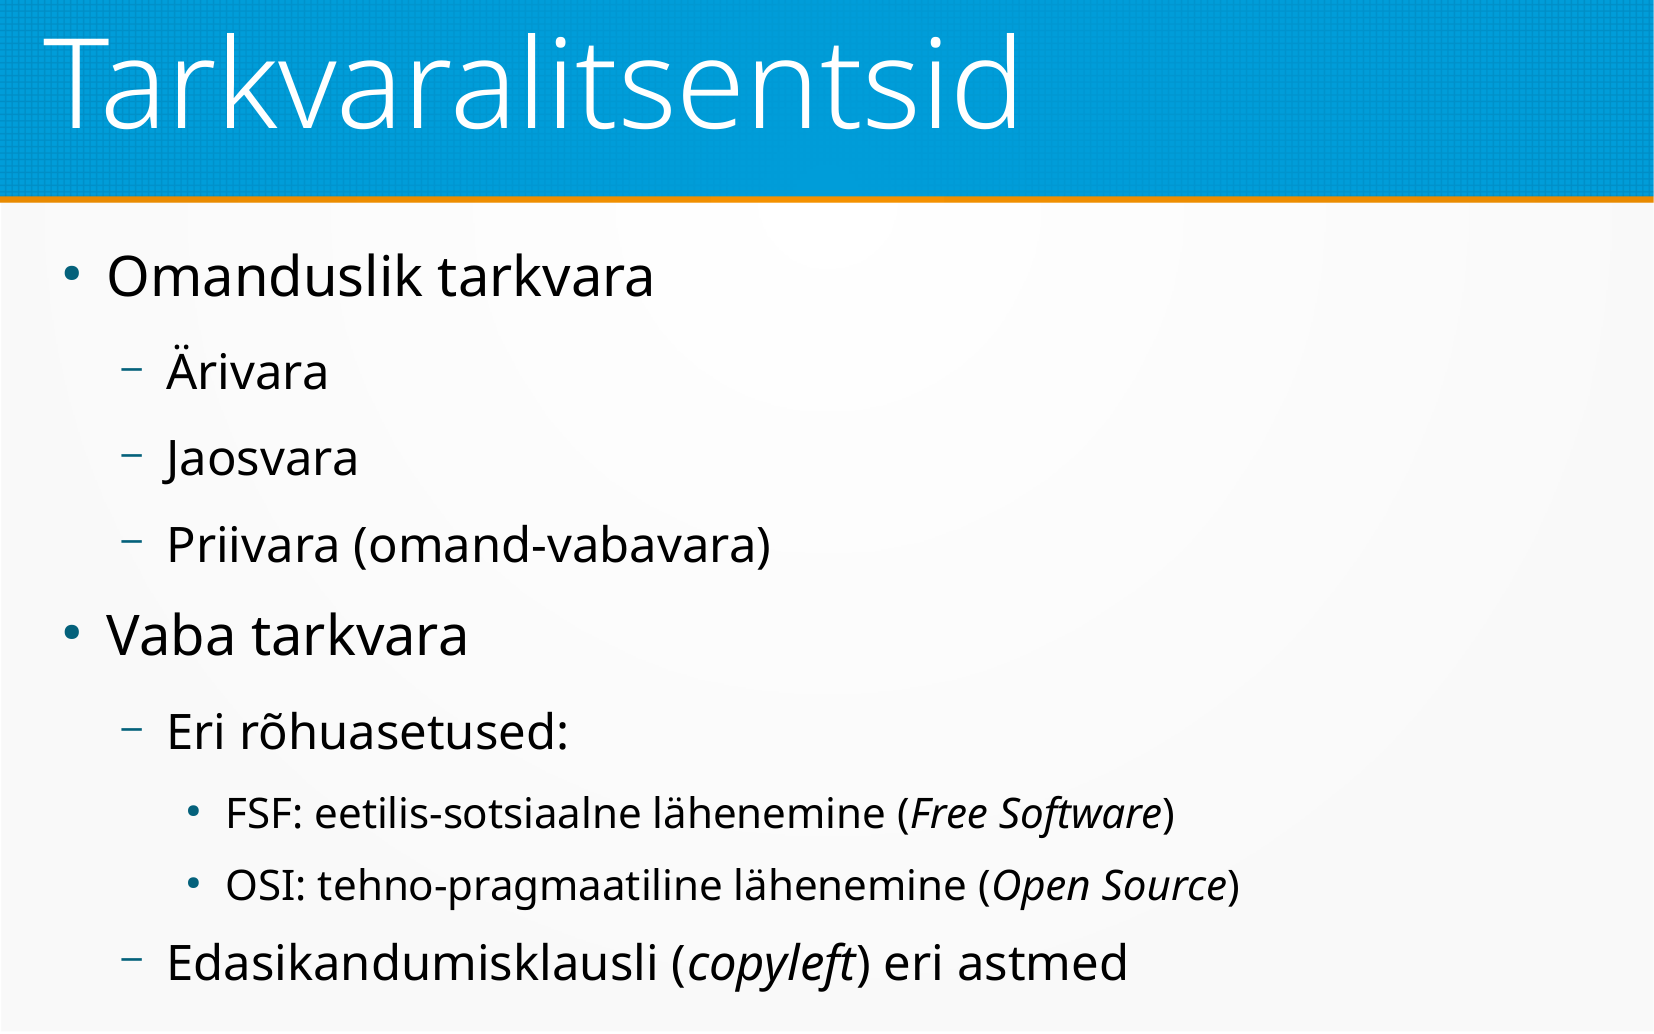

# Tarkvaralitsentsid
Omanduslik tarkvara
Ärivara
Jaosvara
Priivara (omand-vabavara)
Vaba tarkvara
Eri rõhuasetused:
FSF: eetilis-sotsiaalne lähenemine (Free Software)
OSI: tehno-pragmaatiline lähenemine (Open Source)
Edasikandumisklausli (copyleft) eri astmed